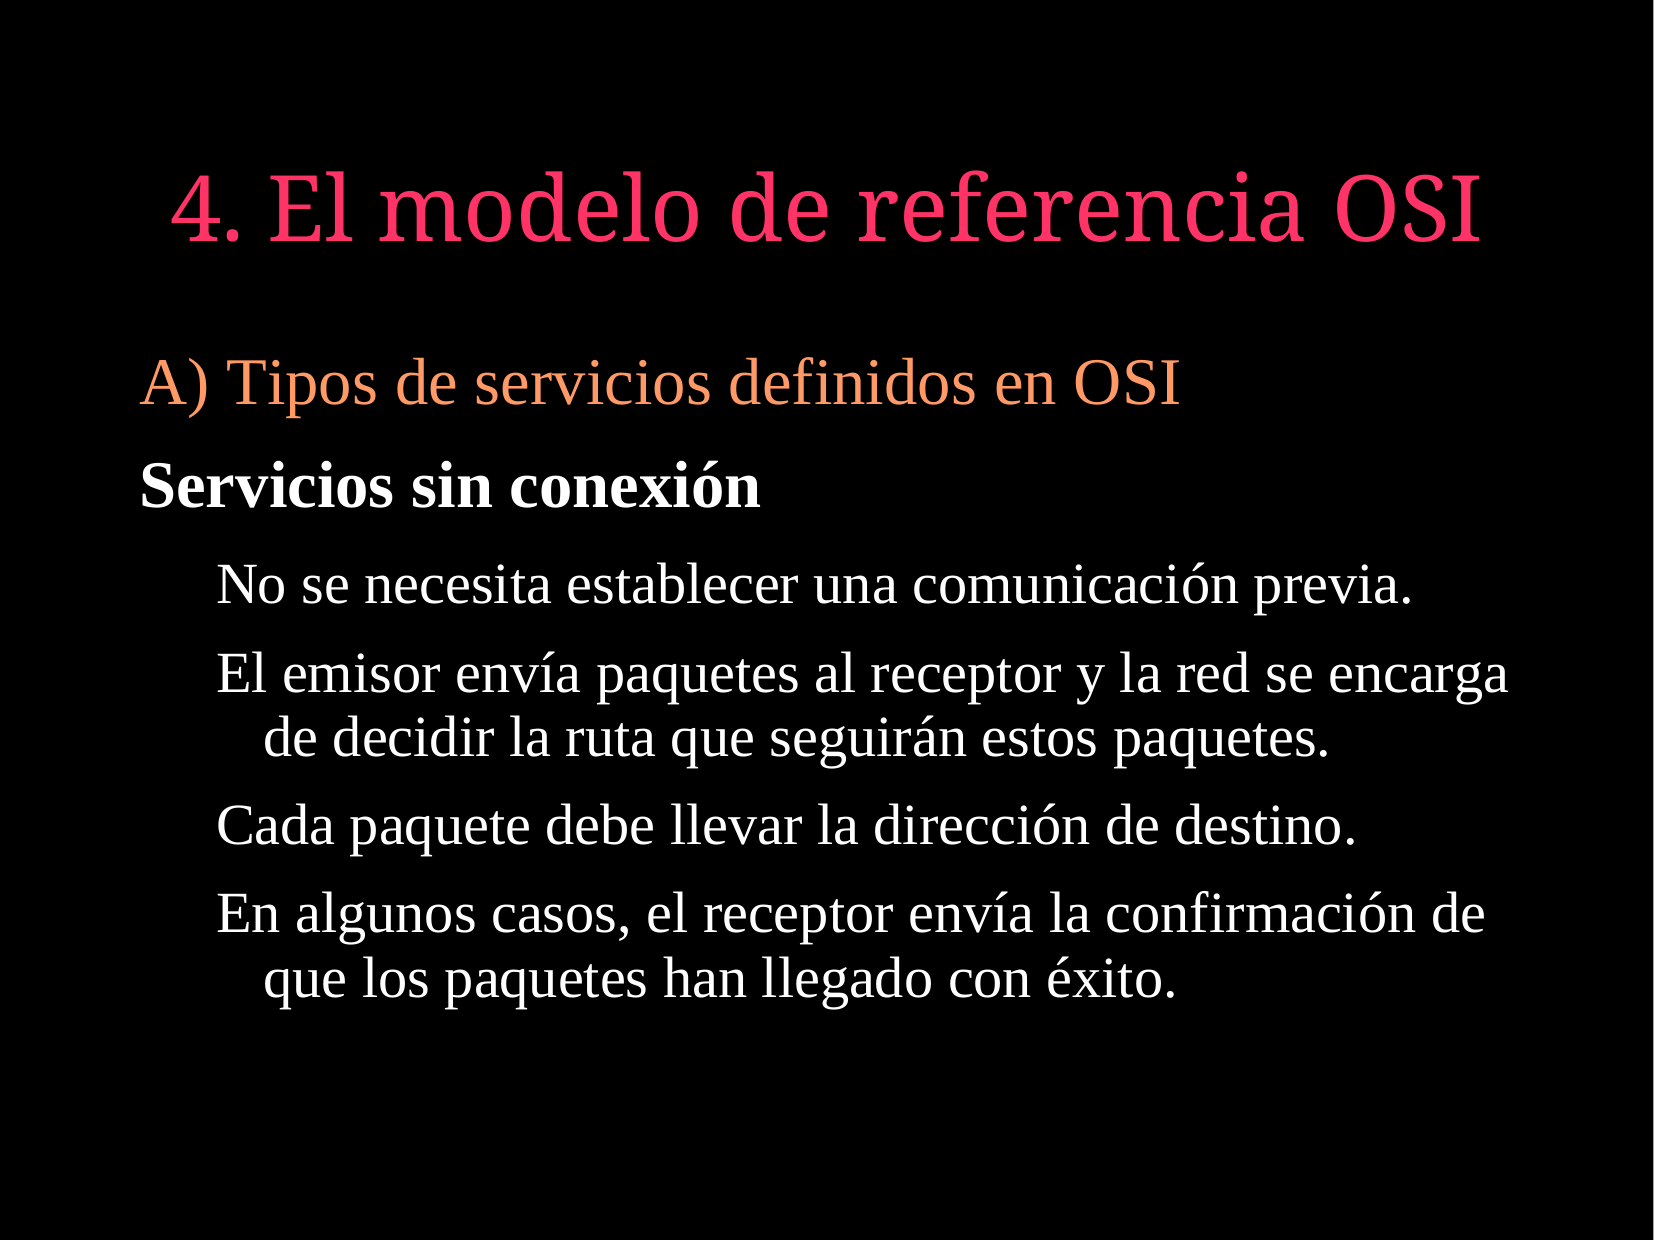

# 4. El modelo de referencia OSI
A) Tipos de servicios definidos en OSI
Servicios sin conexión
No se necesita establecer una comunicación previa.
El emisor envía paquetes al receptor y la red se encarga de decidir la ruta que seguirán estos paquetes.
Cada paquete debe llevar la dirección de destino.
En algunos casos, el receptor envía la confirmación de que los paquetes han llegado con éxito.